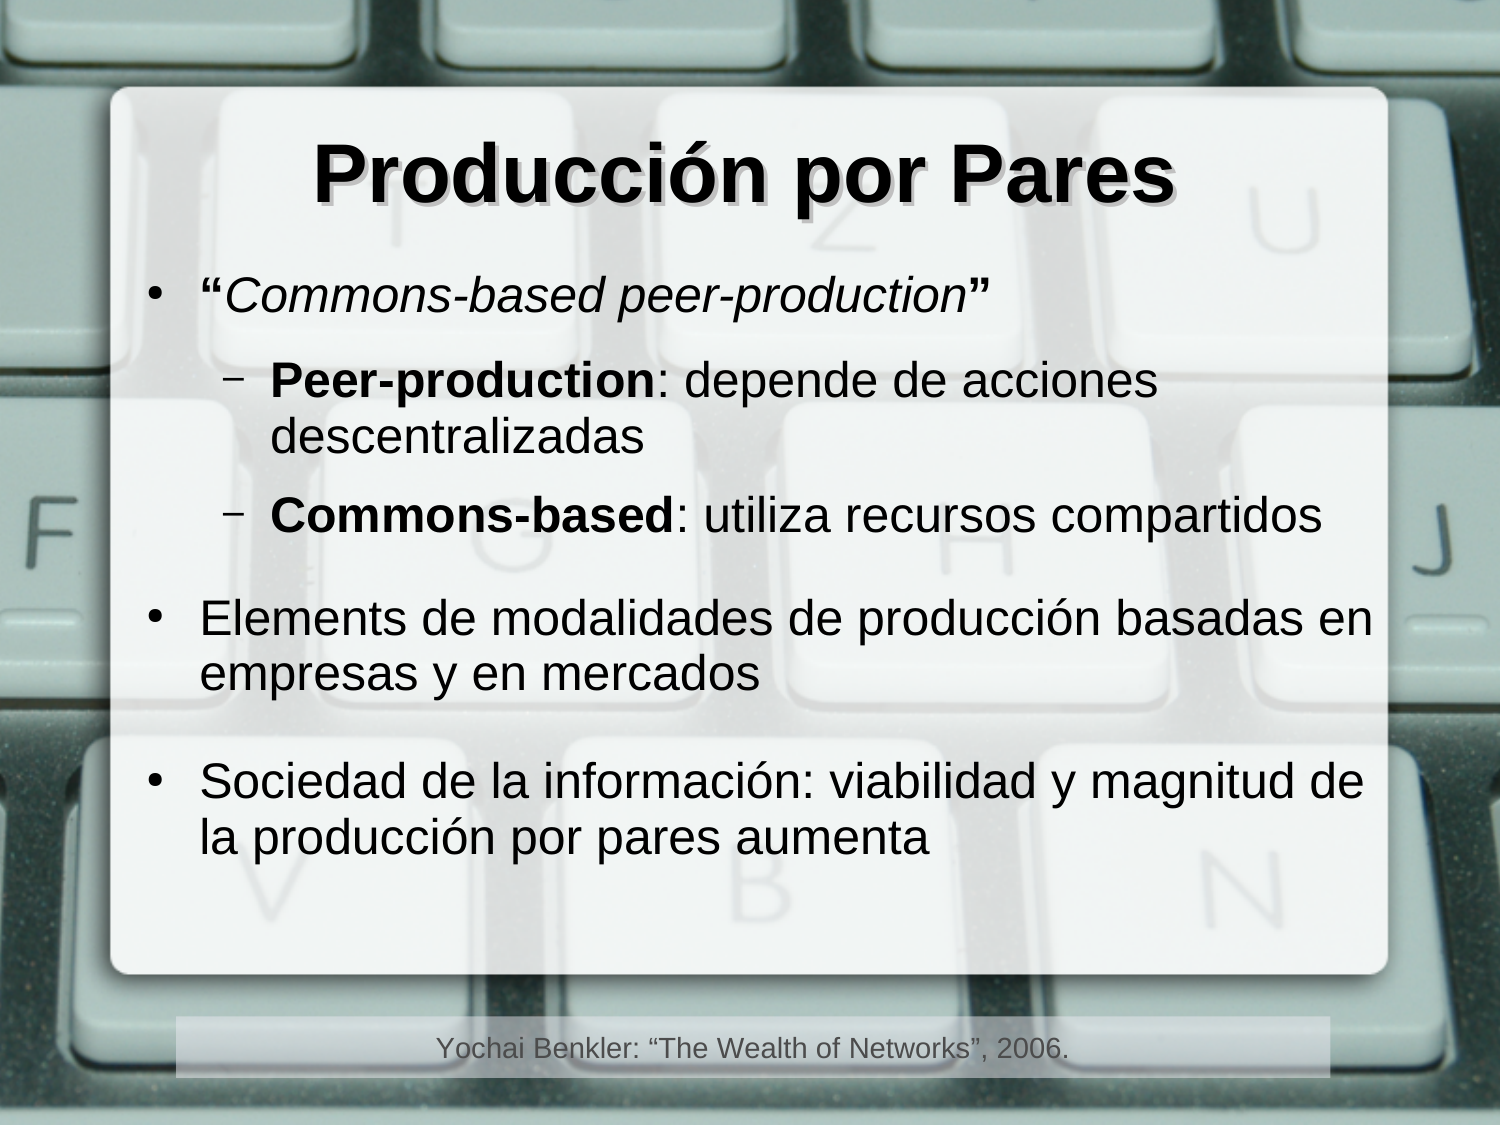

# Producción por Pares
“Commons-based peer-production”
Peer-production: depende de acciones descentralizadas
Commons-based: utiliza recursos compartidos
Elements de modalidades de producción basadas en empresas y en mercados
Sociedad de la información: viabilidad y magnitud de la producción por pares aumenta
Yochai Benkler: “The Wealth of Networks”, 2006.